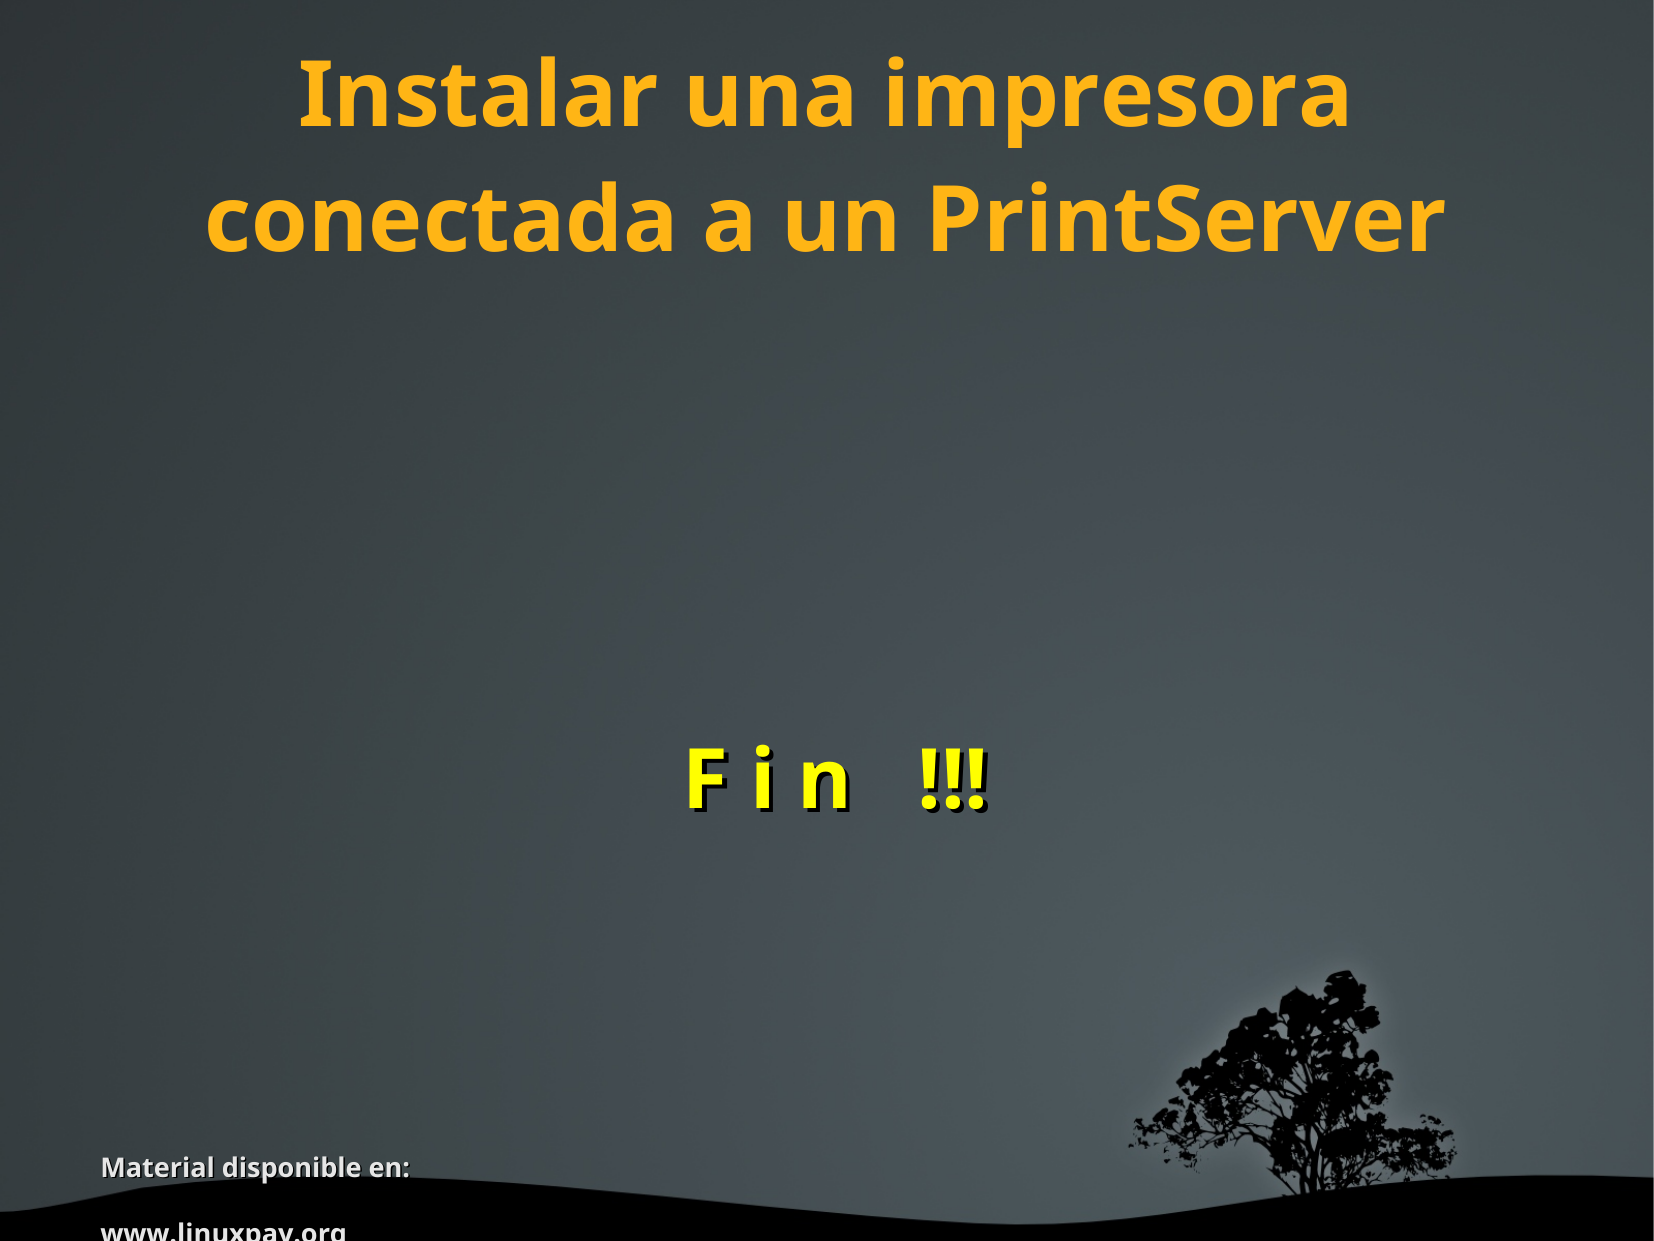

# Instalar una impresora conectada a un PrintServer
F i n !!!
Material disponible en:
www.linuxpay.org